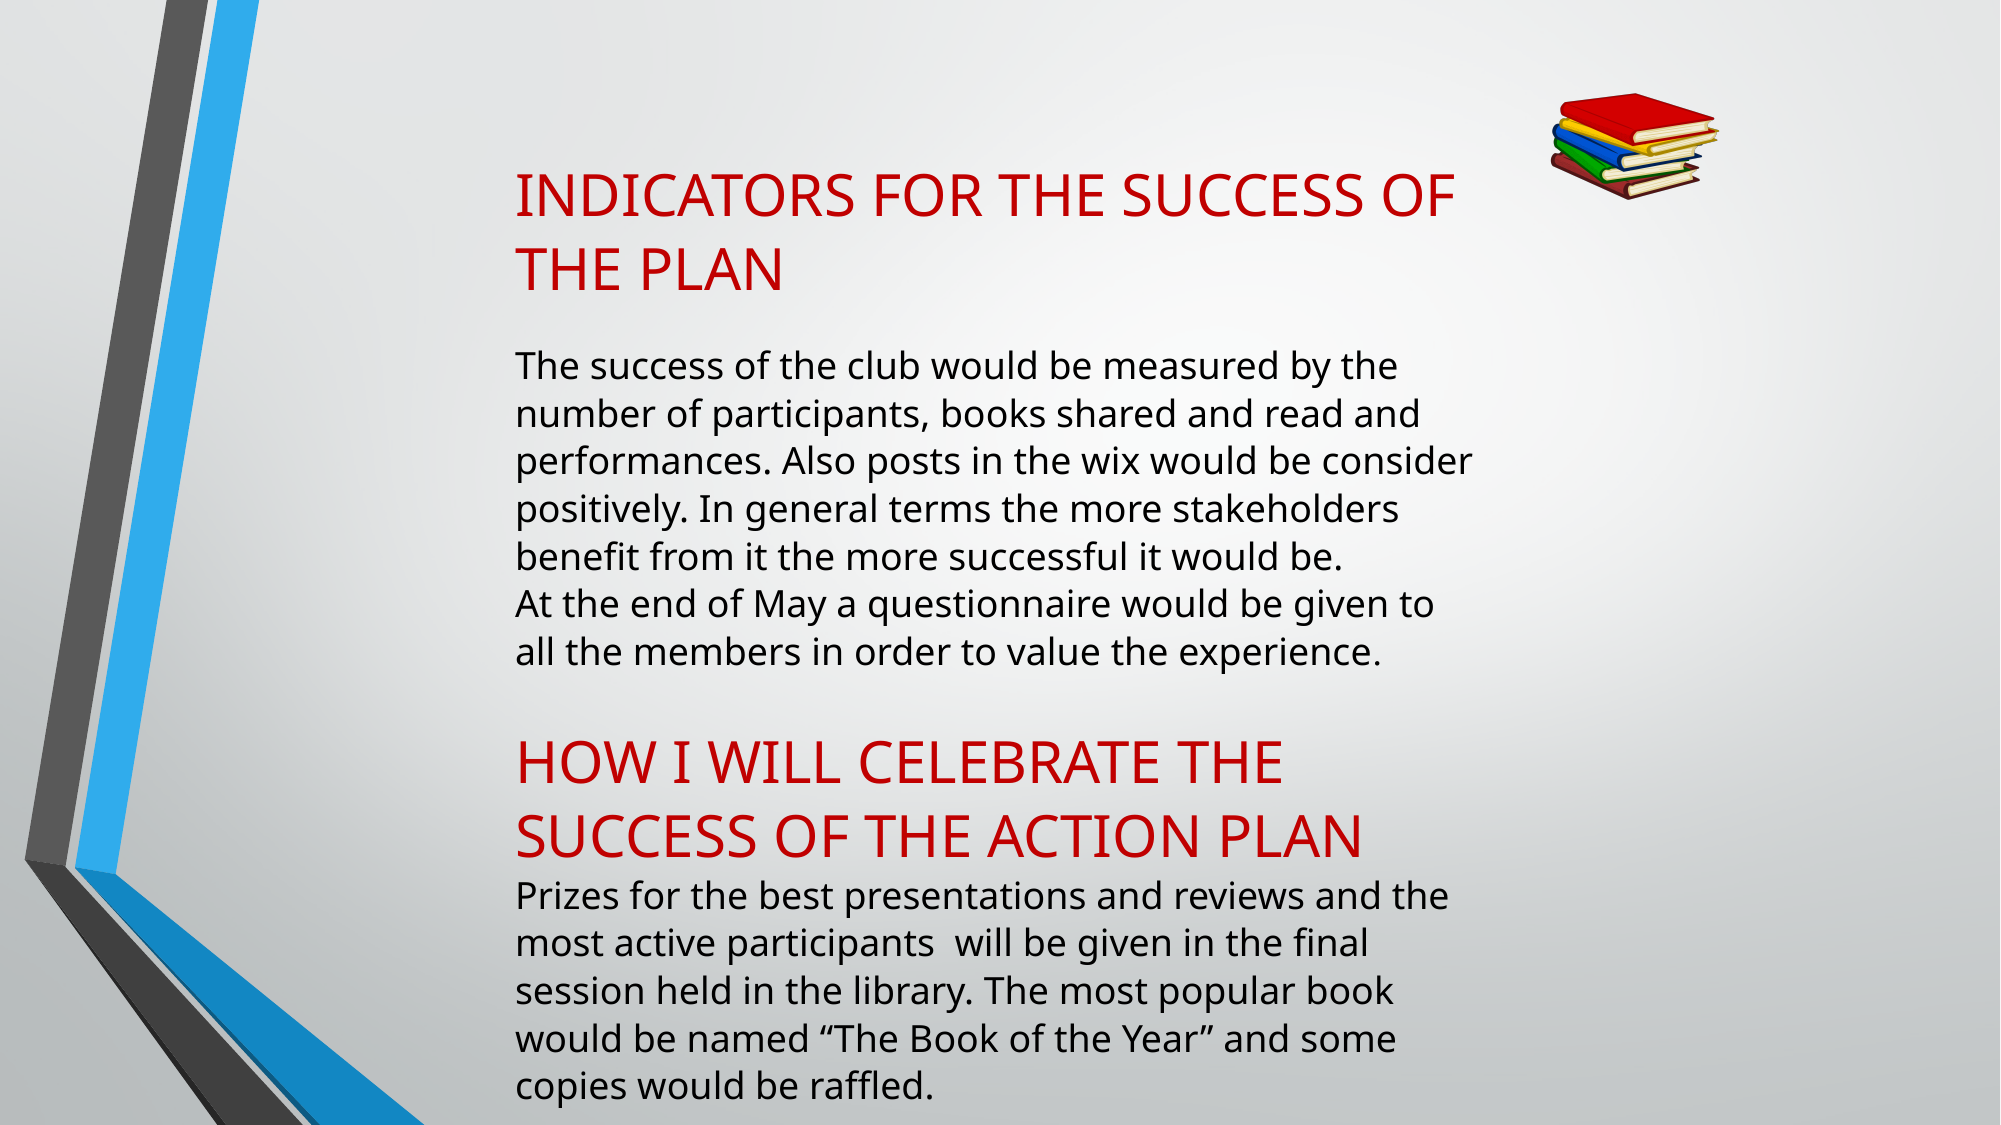

INDICATORS FOR THE SUCCESS OF THE PLAN
The success of the club would be measured by the number of participants, books shared and read and performances. Also posts in the wix would be consider positively. In general terms the more stakeholders benefit from it the more successful it would be.
At the end of May a questionnaire would be given to all the members in order to value the experience.
HOW I WILL CELEBRATE THE SUCCESS OF THE ACTION PLAN
Prizes for the best presentations and reviews and the most active participants will be given in the final session held in the library. The most popular book would be named “The Book of the Year” and some copies would be raffled.